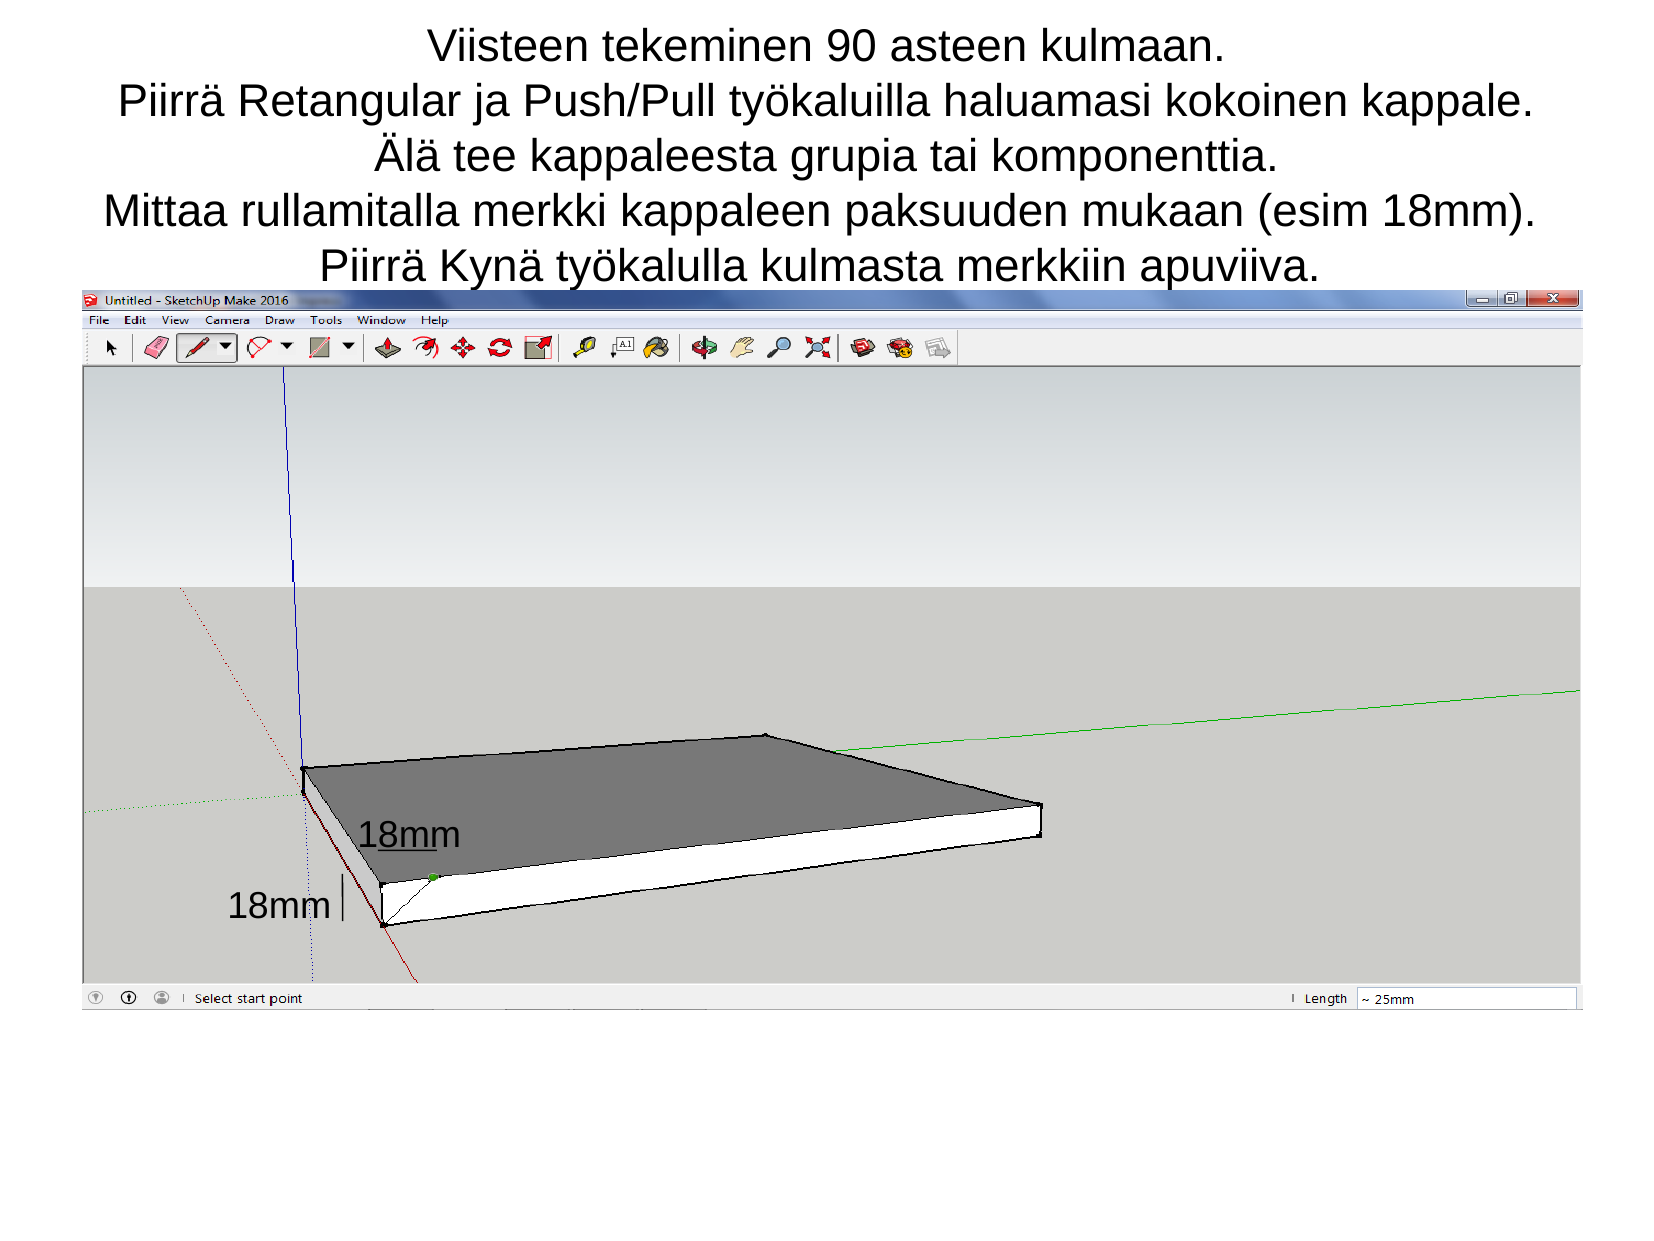

Viisteen tekeminen 90 asteen kulmaan.
Piirrä Retangular ja Push/Pull työkaluilla haluamasi kokoinen kappale.
Älä tee kappaleesta grupia tai komponenttia.
Mittaa rullamitalla merkki kappaleen paksuuden mukaan (esim 18mm).
Piirrä Kynä työkalulla kulmasta merkkiin apuviiva.
18mm
18mm